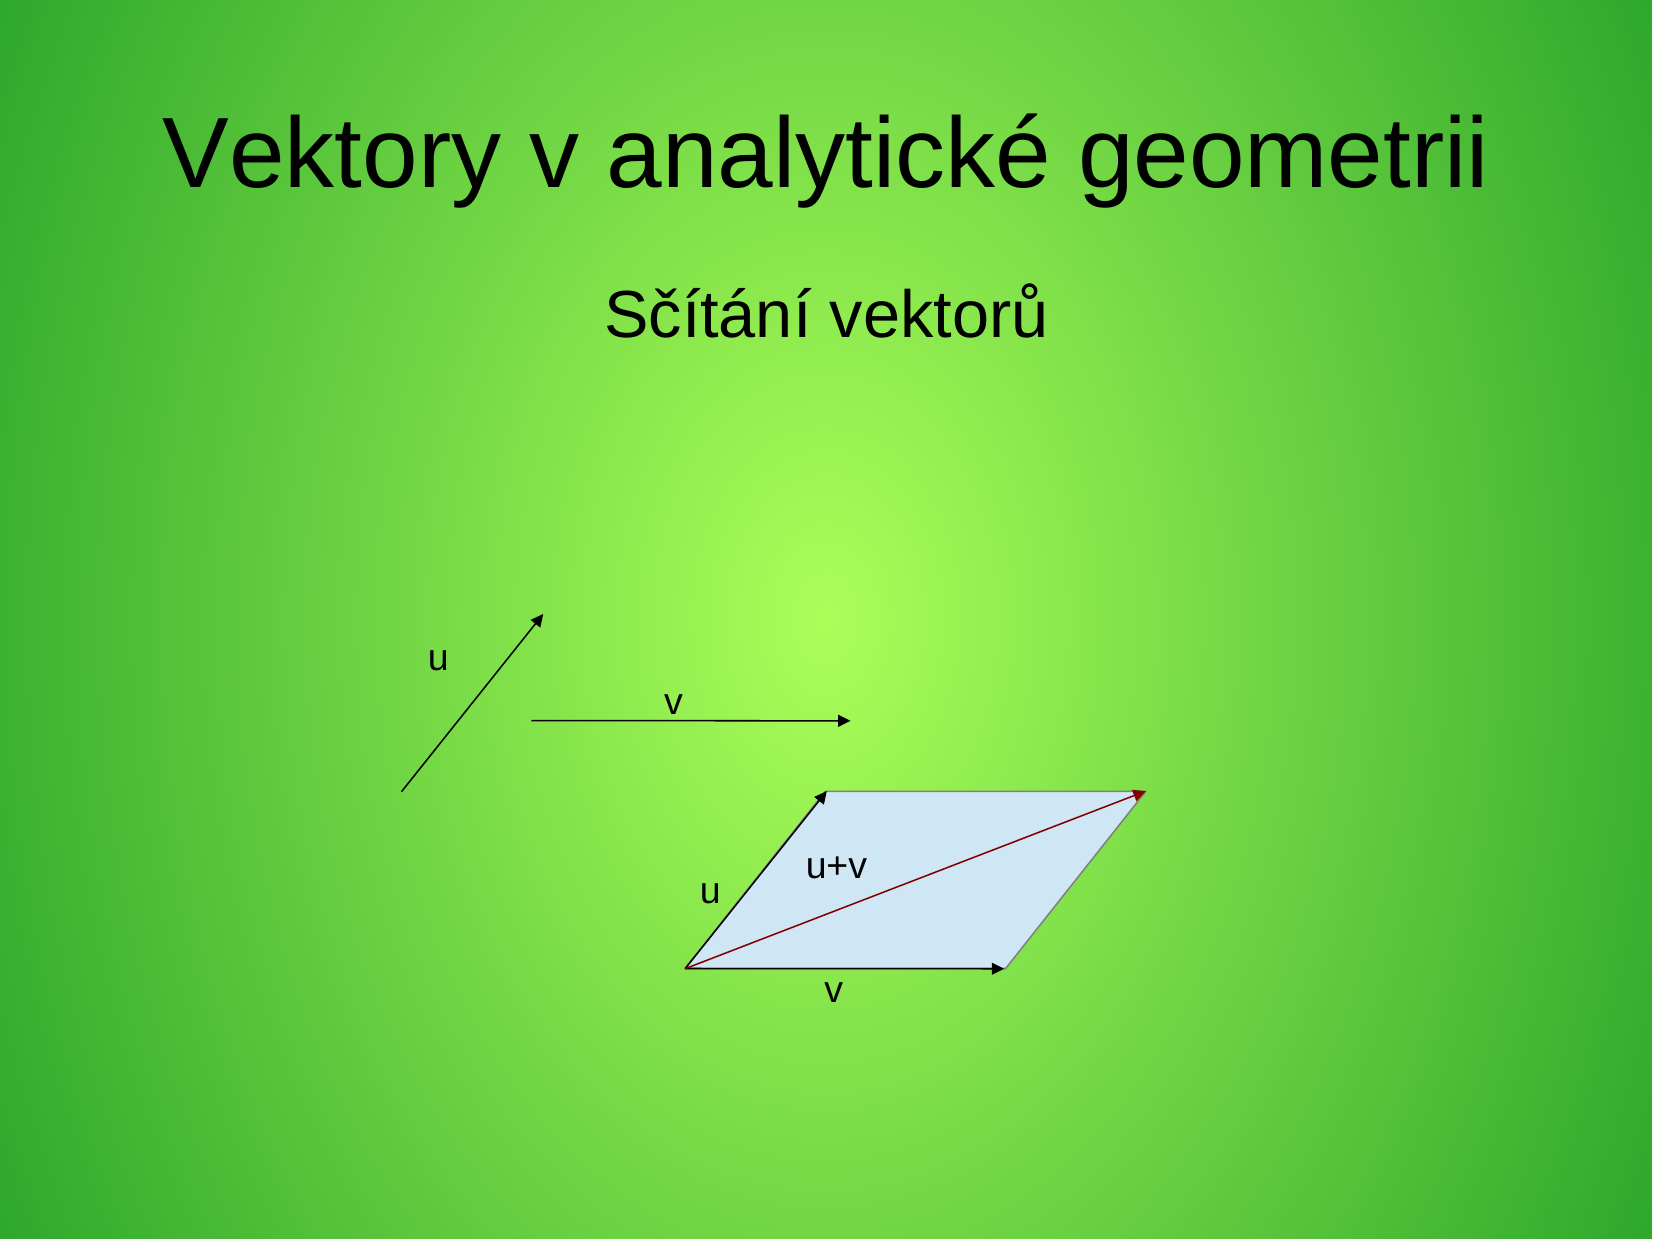

Vektory v analytické geometrii
Sčítání vektorů
u
v
u+v
u
v